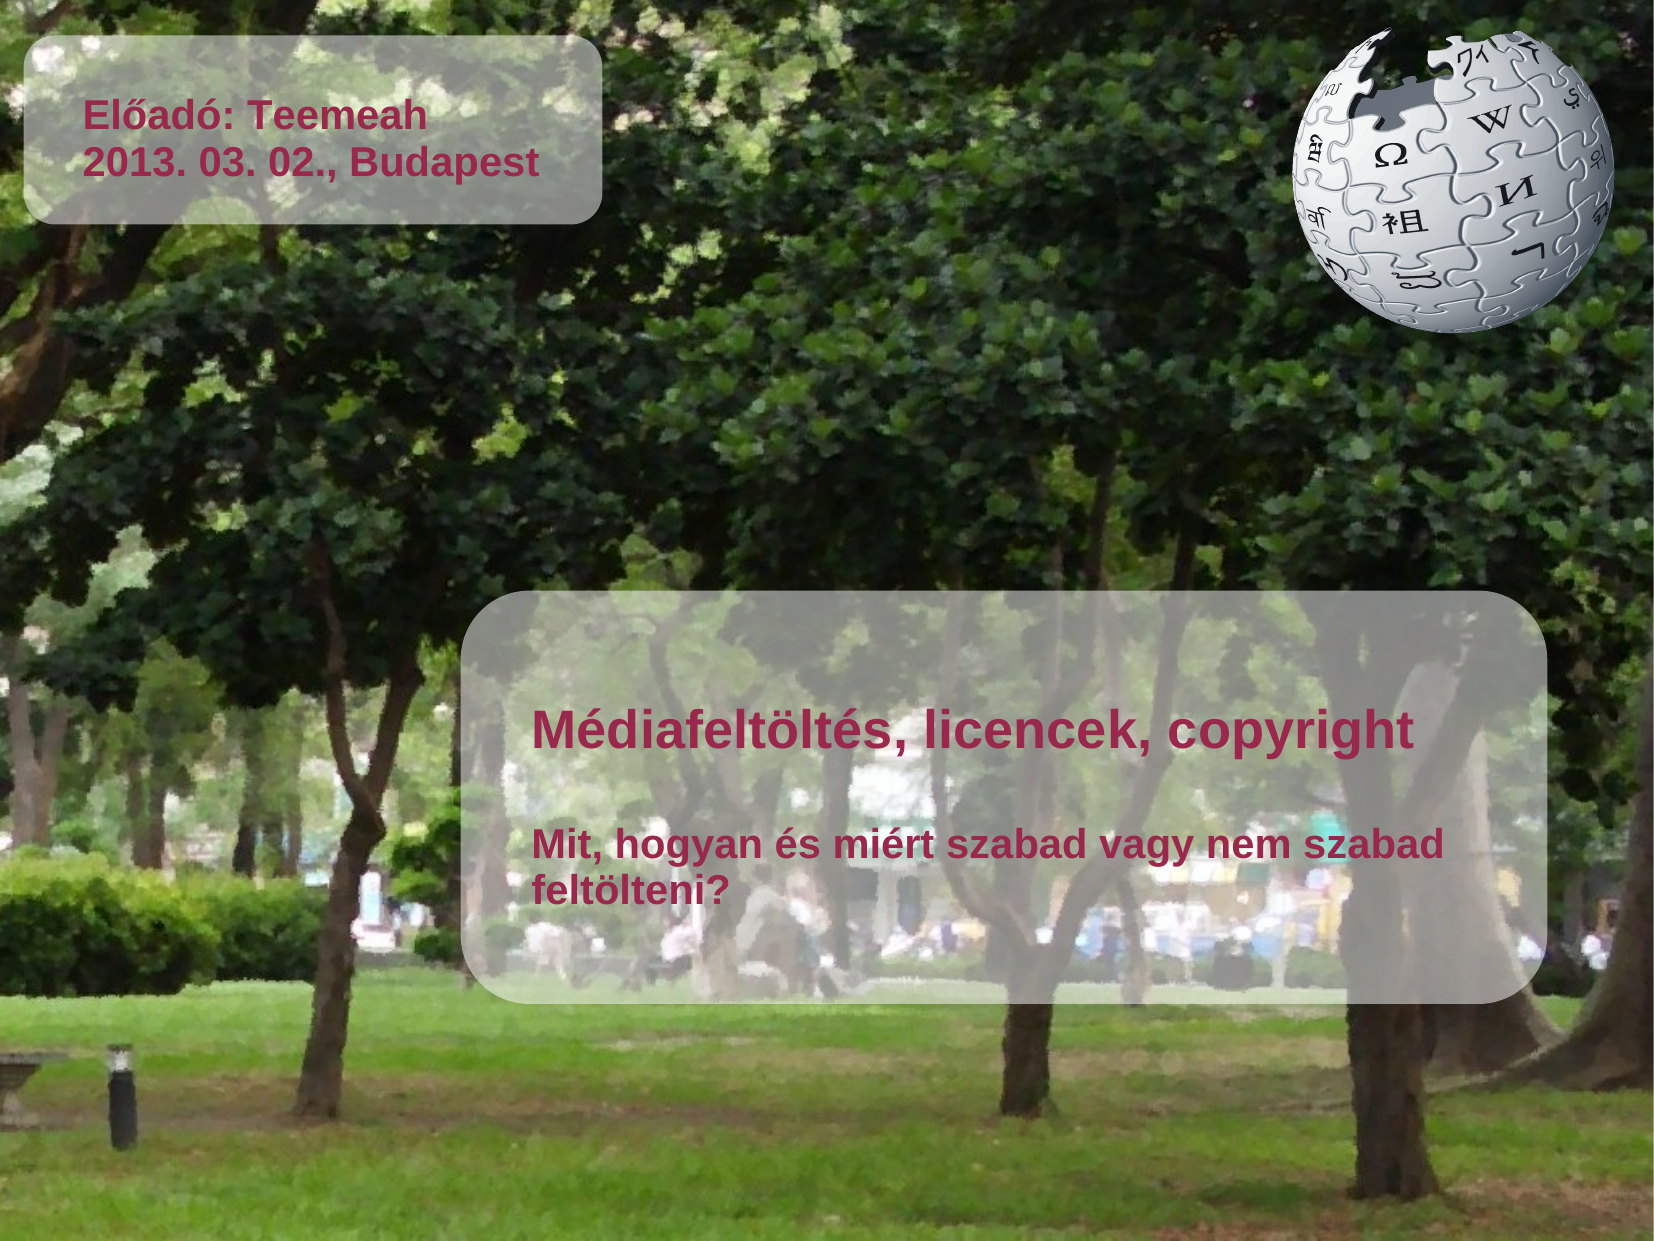

Előadó: Teemeah
2013. 03. 02., Budapest
# Médiafeltöltés, licencek, copyright Mit, hogyan és miért szabad vagy nem szabad feltölteni?